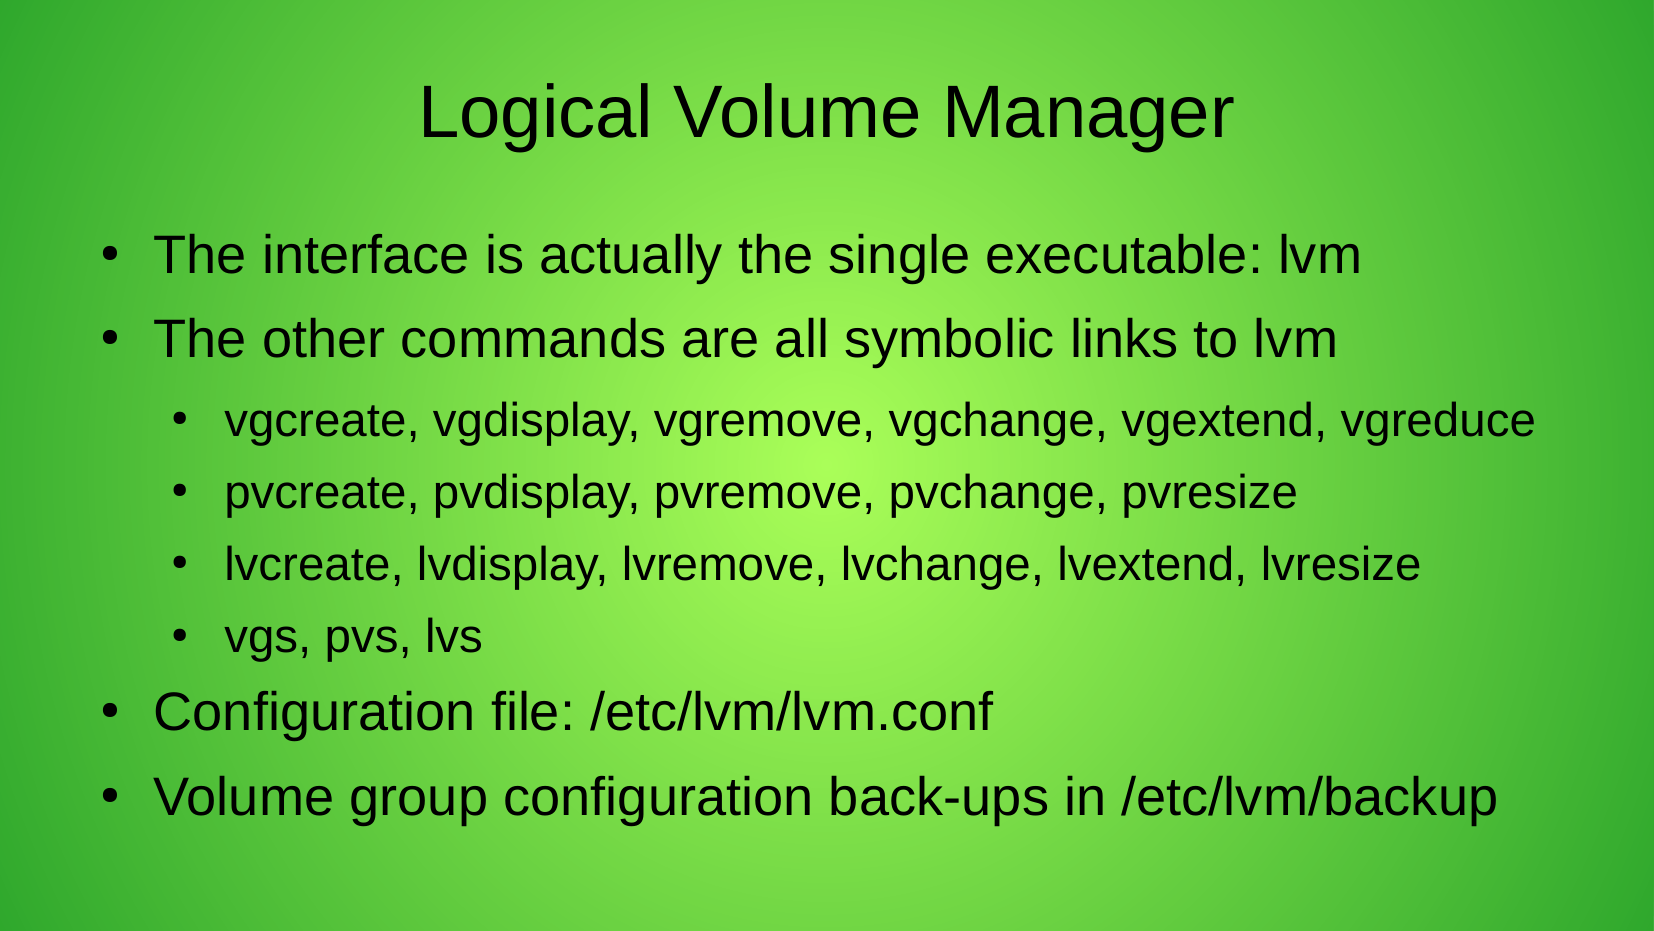

# Logical Volume Manager
The interface is actually the single executable: lvm
The other commands are all symbolic links to lvm
vgcreate, vgdisplay, vgremove, vgchange, vgextend, vgreduce
pvcreate, pvdisplay, pvremove, pvchange, pvresize
lvcreate, lvdisplay, lvremove, lvchange, lvextend, lvresize
vgs, pvs, lvs
Configuration file: /etc/lvm/lvm.conf
Volume group configuration back-ups in /etc/lvm/backup